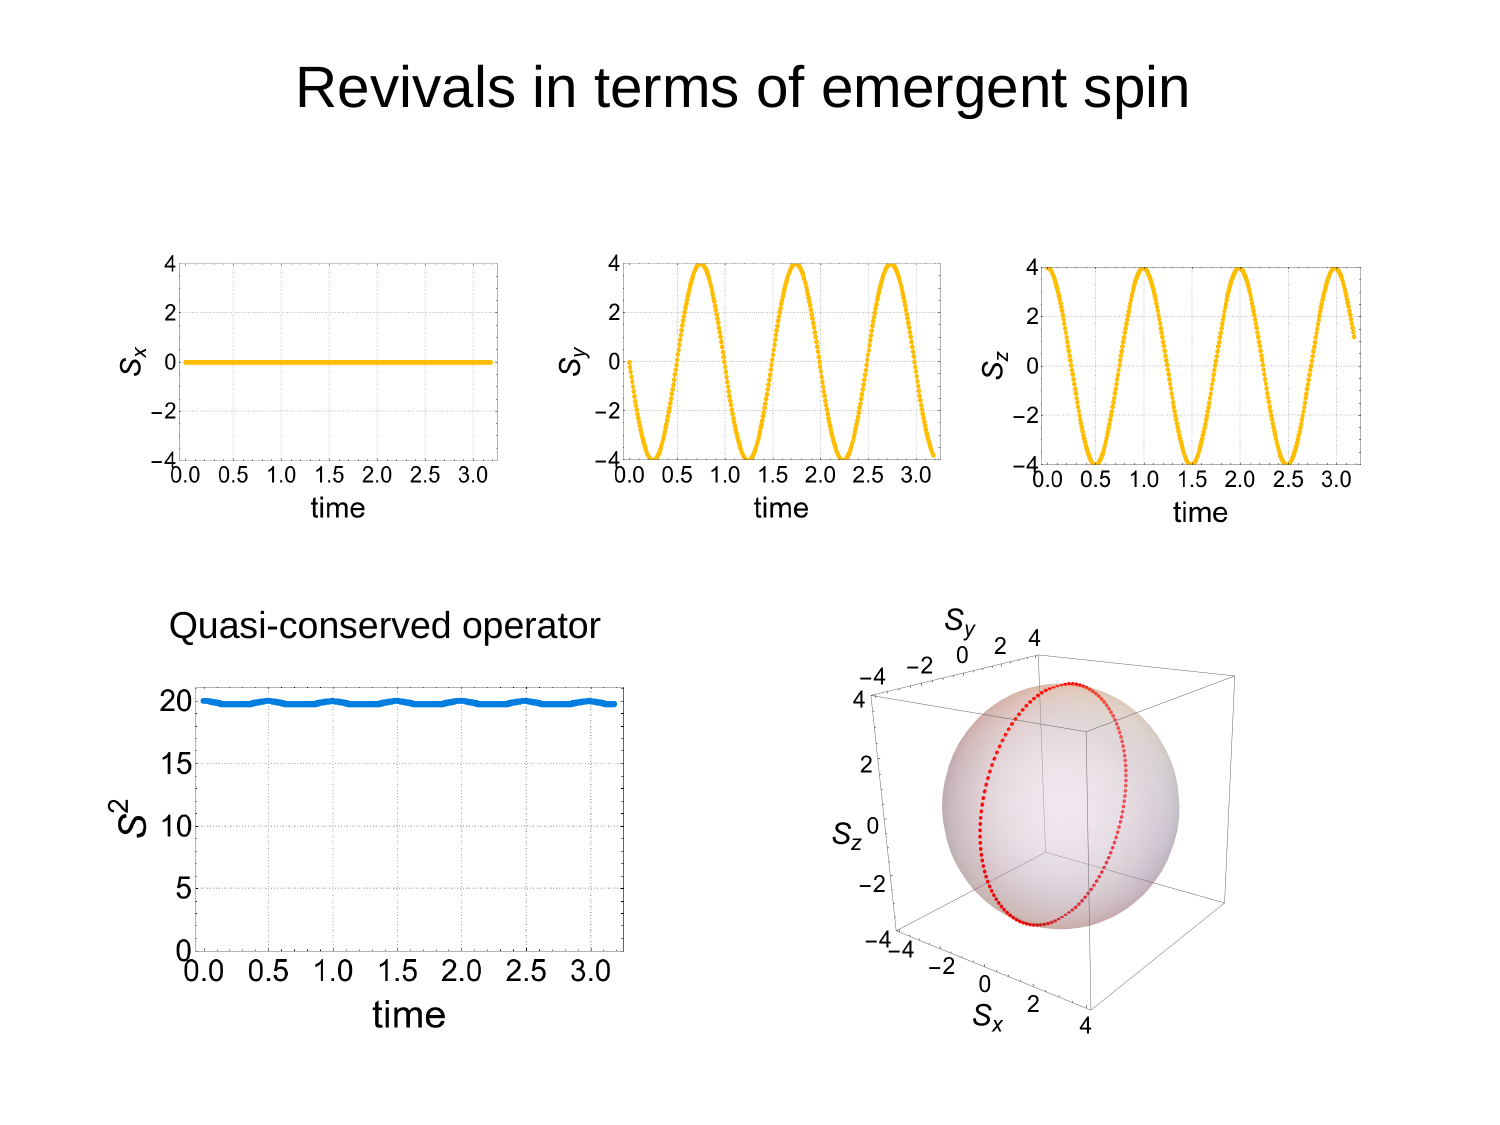

# Revivals in terms of emergent spin
Quasi-conserved operator